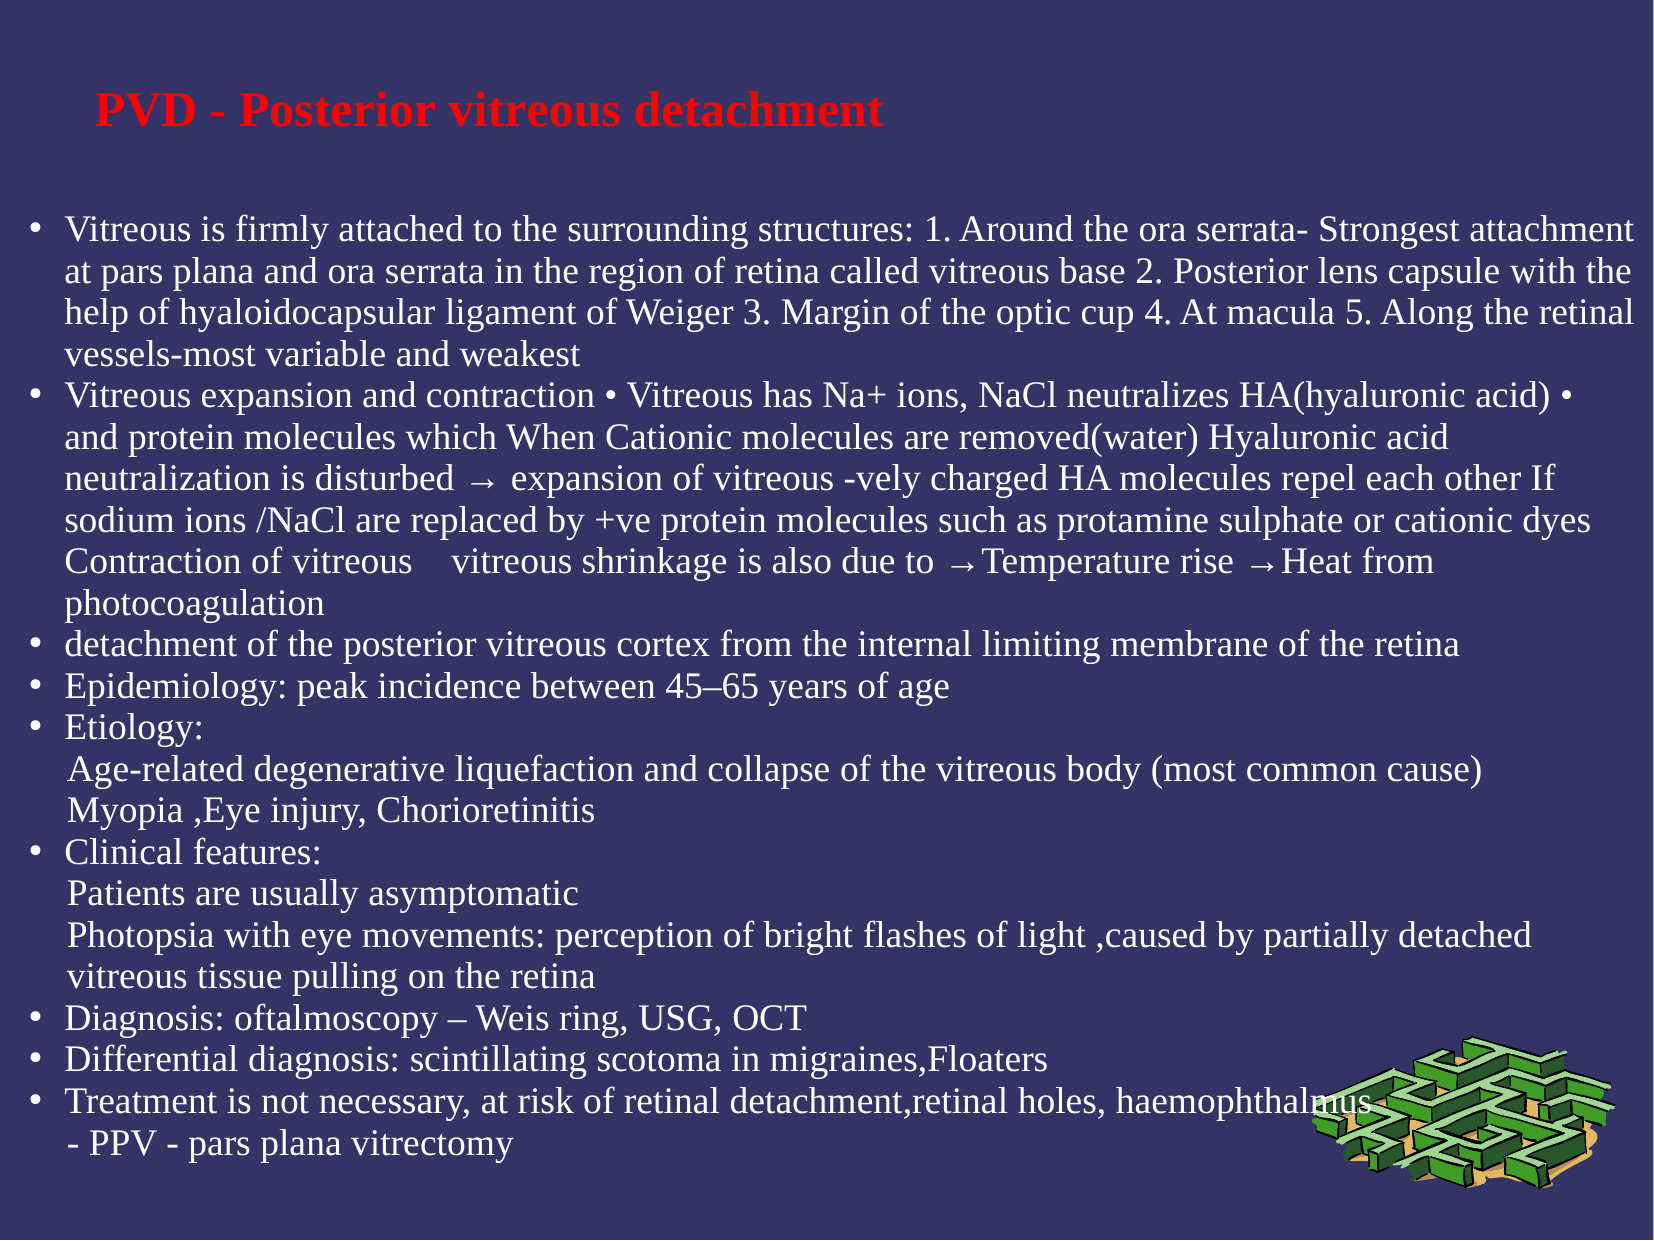

# PVD - Posterior vitreous detachment
Vitreous is firmly attached to the surrounding structures: 1. Around the ora serrata- Strongest attachment at pars plana and ora serrata in the region of retina called vitreous base 2. Posterior lens capsule with the help of hyaloidocapsular ligament of Weiger 3. Margin of the optic cup 4. At macula 5. Along the retinal vessels-most variable and weakest
Vitreous expansion and contraction • Vitreous has Na+ ions, NaCl neutralizes HA(hyaluronic acid) • and protein molecules which When Cationic molecules are removed(water) Hyaluronic acid neutralization is disturbed → expansion of vitreous -vely charged HA molecules repel each other If sodium ions /NaCl are replaced by +ve protein molecules such as protamine sulphate or cationic dyes Contraction of vitreous vitreous shrinkage is also due to →Temperature rise →Heat from photocoagulation
detachment of the posterior vitreous cortex from the internal limiting membrane of the retina
Epidemiology: peak incidence between 45–65 years of age
Etiology:
 Age-related degenerative liquefaction and collapse of the vitreous body (most common cause)
 Myopia ,Eye injury, Chorioretinitis
Clinical features:
 Patients are usually asymptomatic
 Photopsia with eye movements: perception of bright flashes of light ,caused by partially detached
 vitreous tissue pulling on the retina
Diagnosis: oftalmoscopy – Weis ring, USG, OCT
Differential diagnosis: scintillating scotoma in migraines,Floaters
Treatment is not necessary, at risk of retinal detachment,retinal holes, haemophthalmus
 - PPV - pars plana vitrectomy